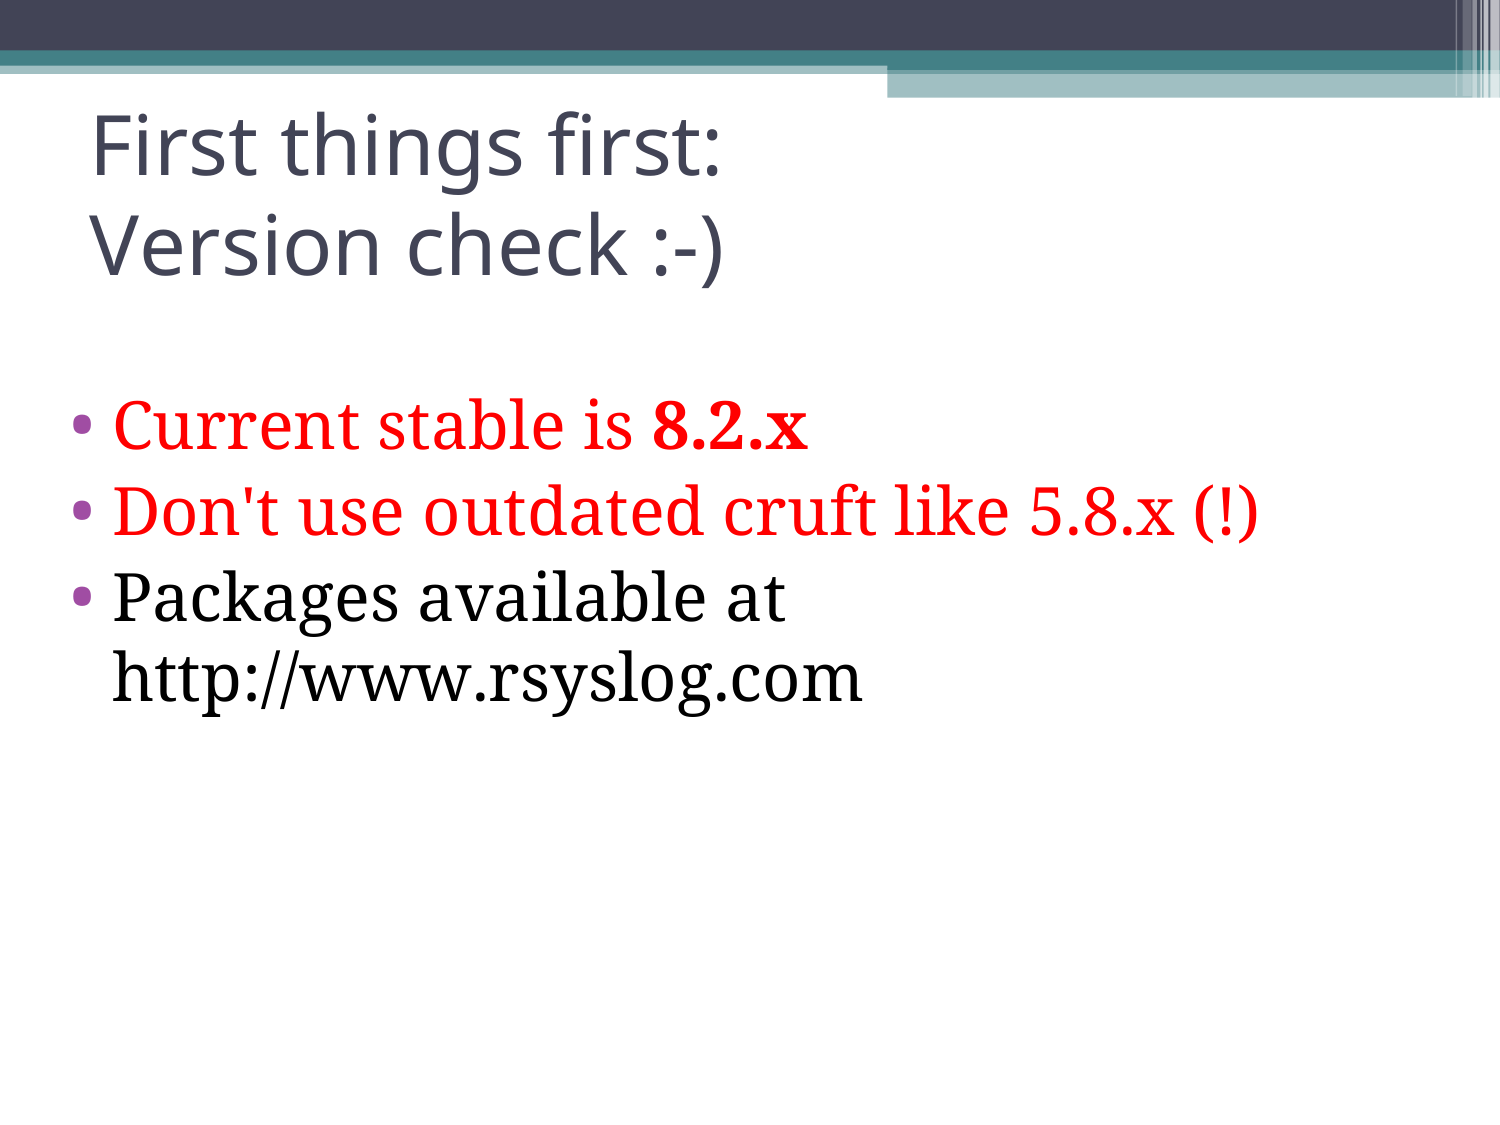

# First things first: Version check :-)
Current stable is 8.2.x
Don't use outdated cruft like 5.8.x (!)
Packages available at
http://www.rsyslog.com